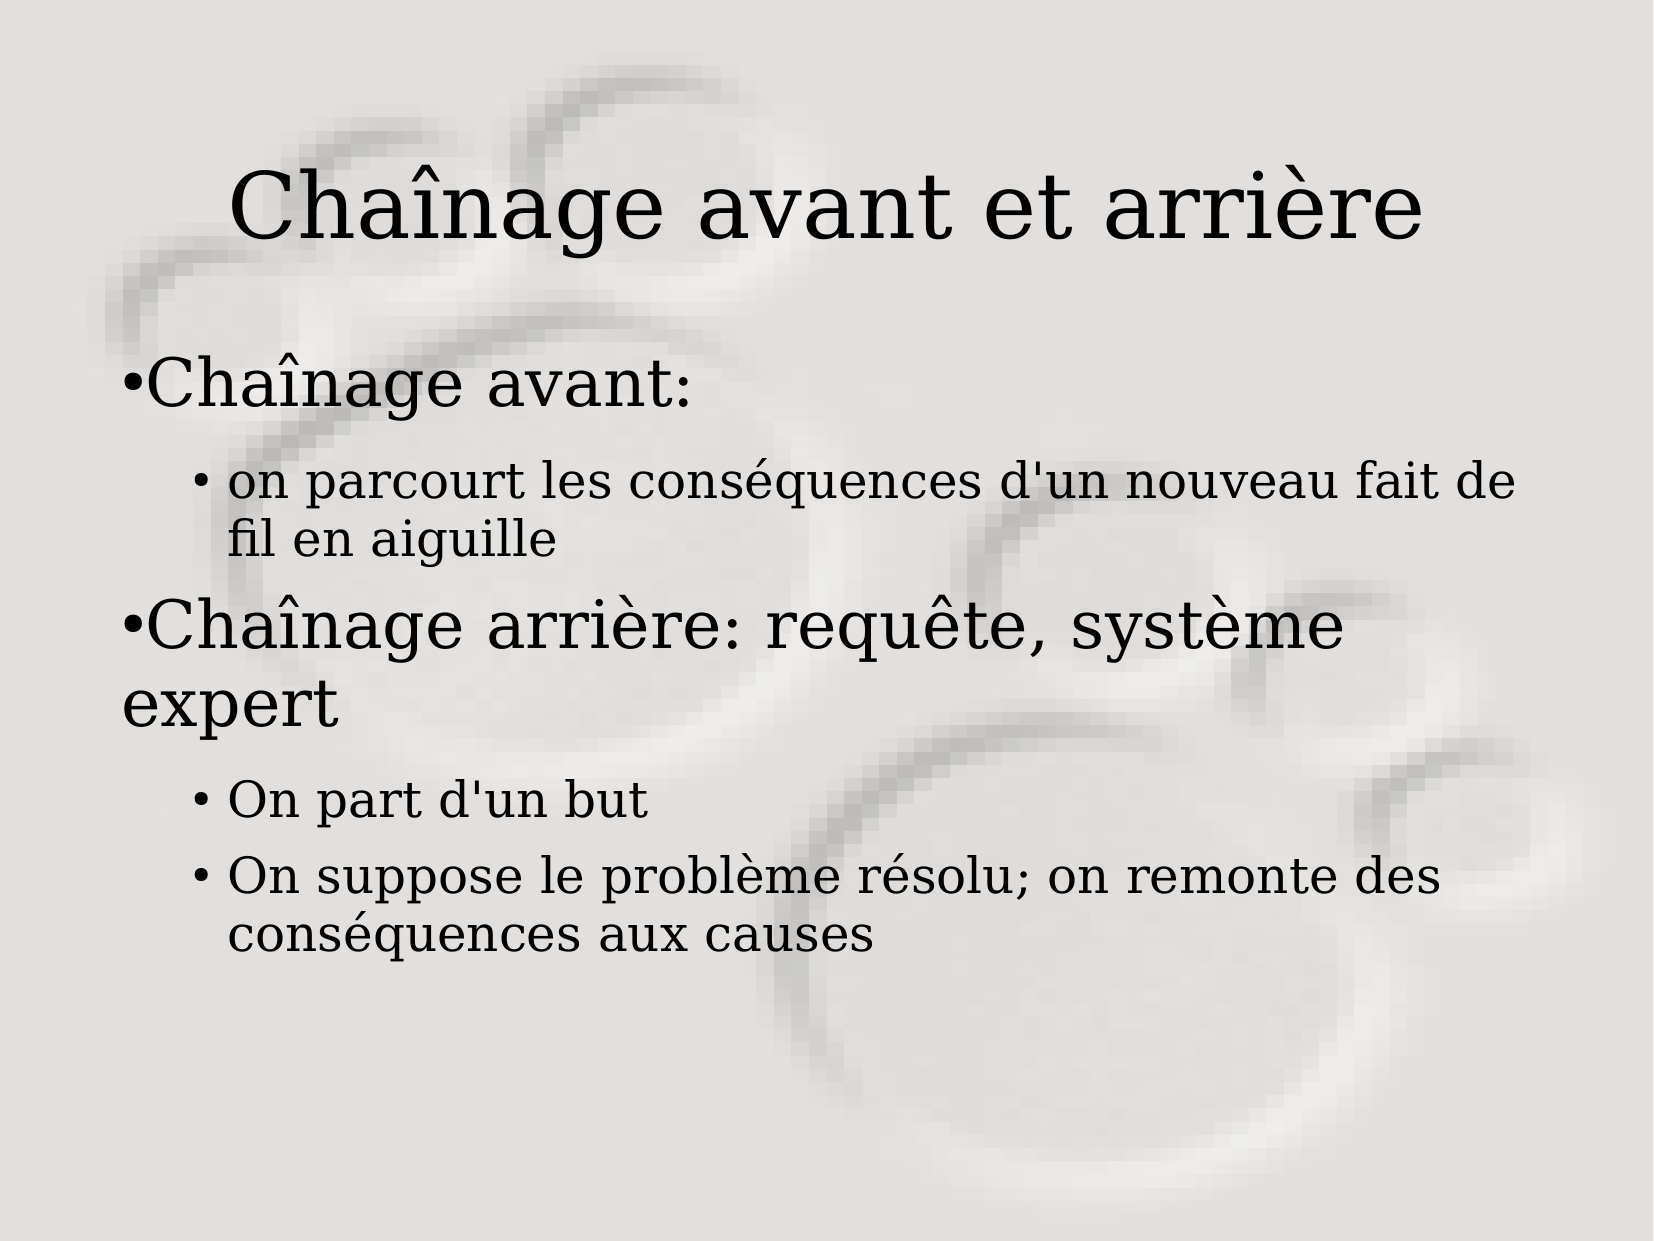

# Chaînage avant et arrière
Chaînage avant:
on parcourt les conséquences d'un nouveau fait de fil en aiguille
Chaînage arrière: requête, système expert
On part d'un but
On suppose le problème résolu; on remonte des conséquences aux causes